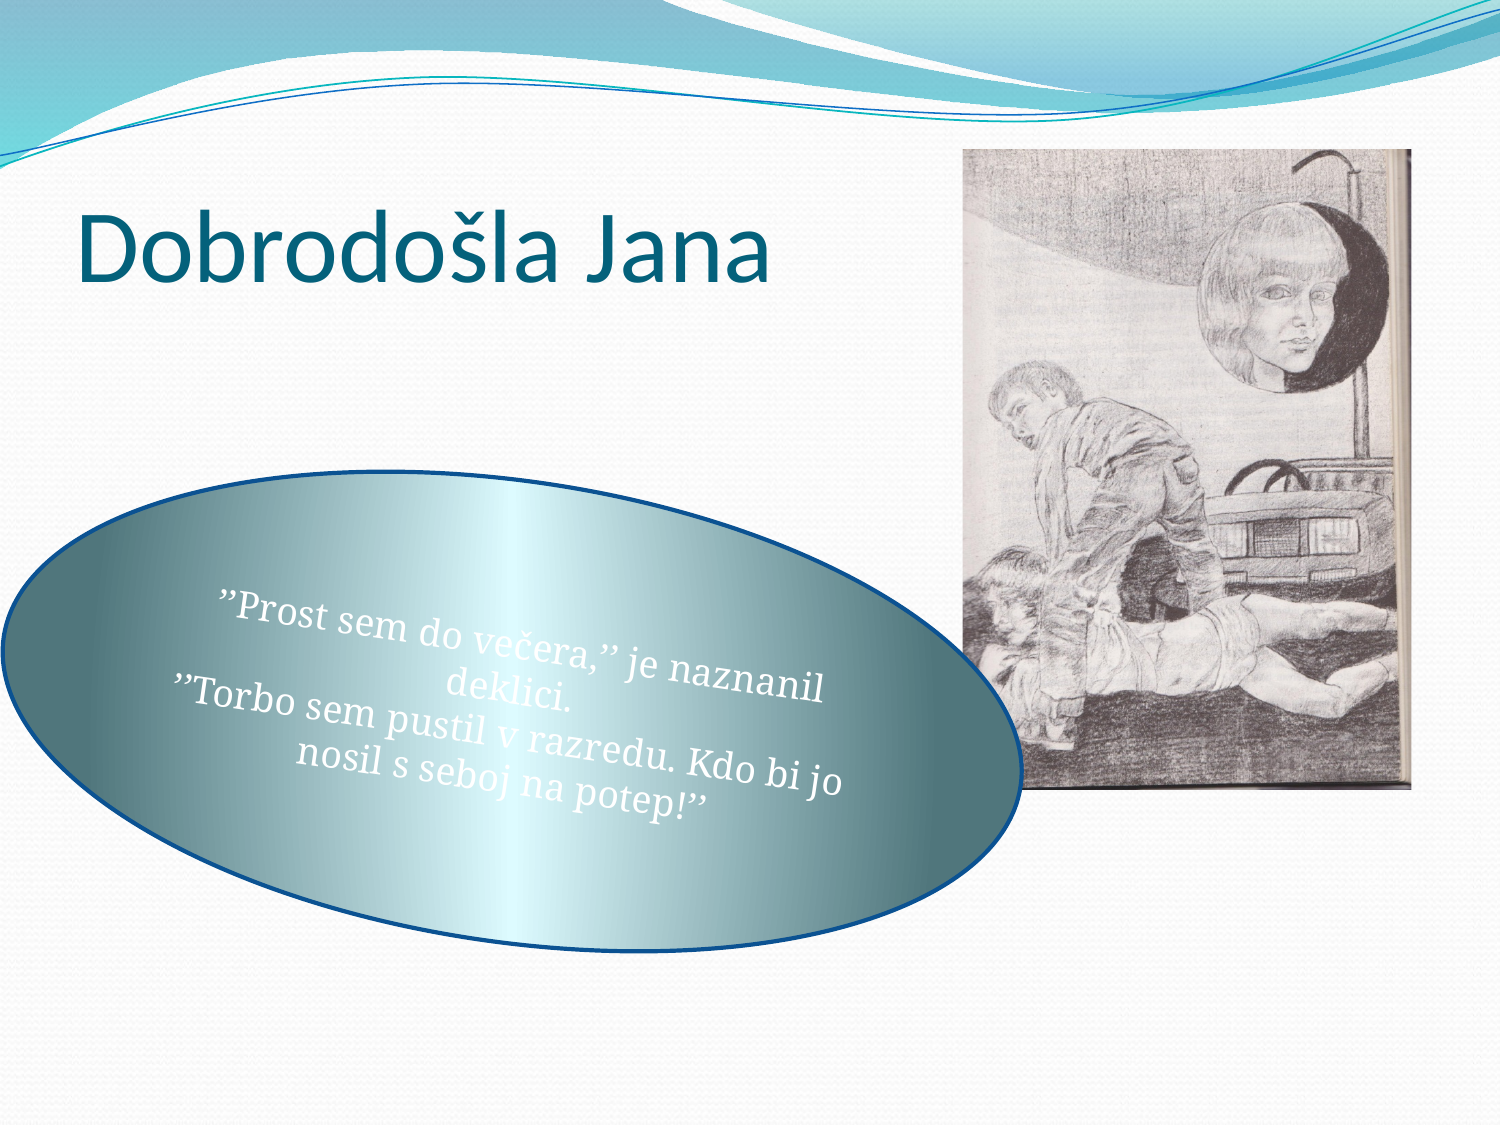

# Dobrodošla Jana
’’Prost sem do večera,’’ je naznanil deklici.
’’Torbo sem pustil v razredu. Kdo bi jo nosil s seboj na potep!’’